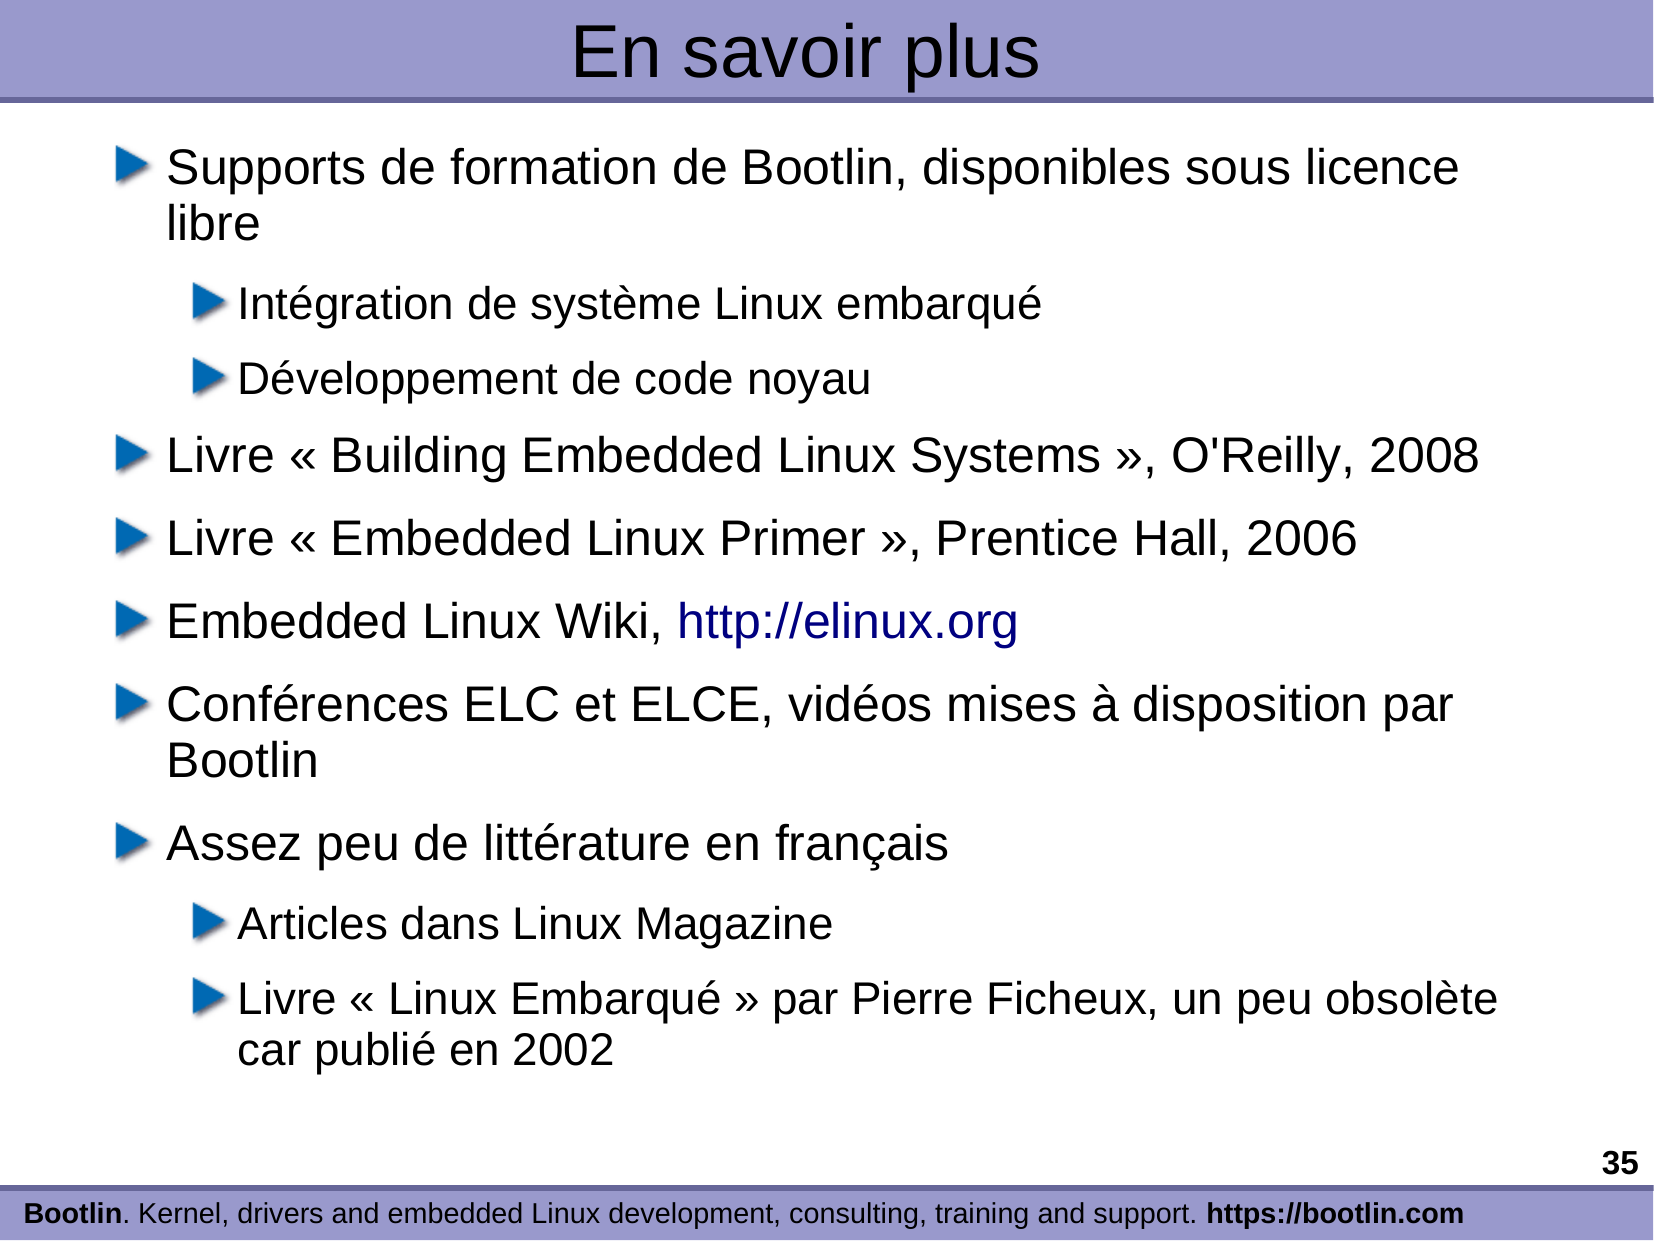

# En savoir plus
Supports de formation de Bootlin, disponibles sous licence libre
Intégration de système Linux embarqué
Développement de code noyau
Livre « Building Embedded Linux Systems », O'Reilly, 2008
Livre « Embedded Linux Primer », Prentice Hall, 2006
Embedded Linux Wiki, http://elinux.org
Conférences ELC et ELCE, vidéos mises à disposition par Bootlin
Assez peu de littérature en français
Articles dans Linux Magazine
Livre « Linux Embarqué » par Pierre Ficheux, un peu obsolète car publié en 2002